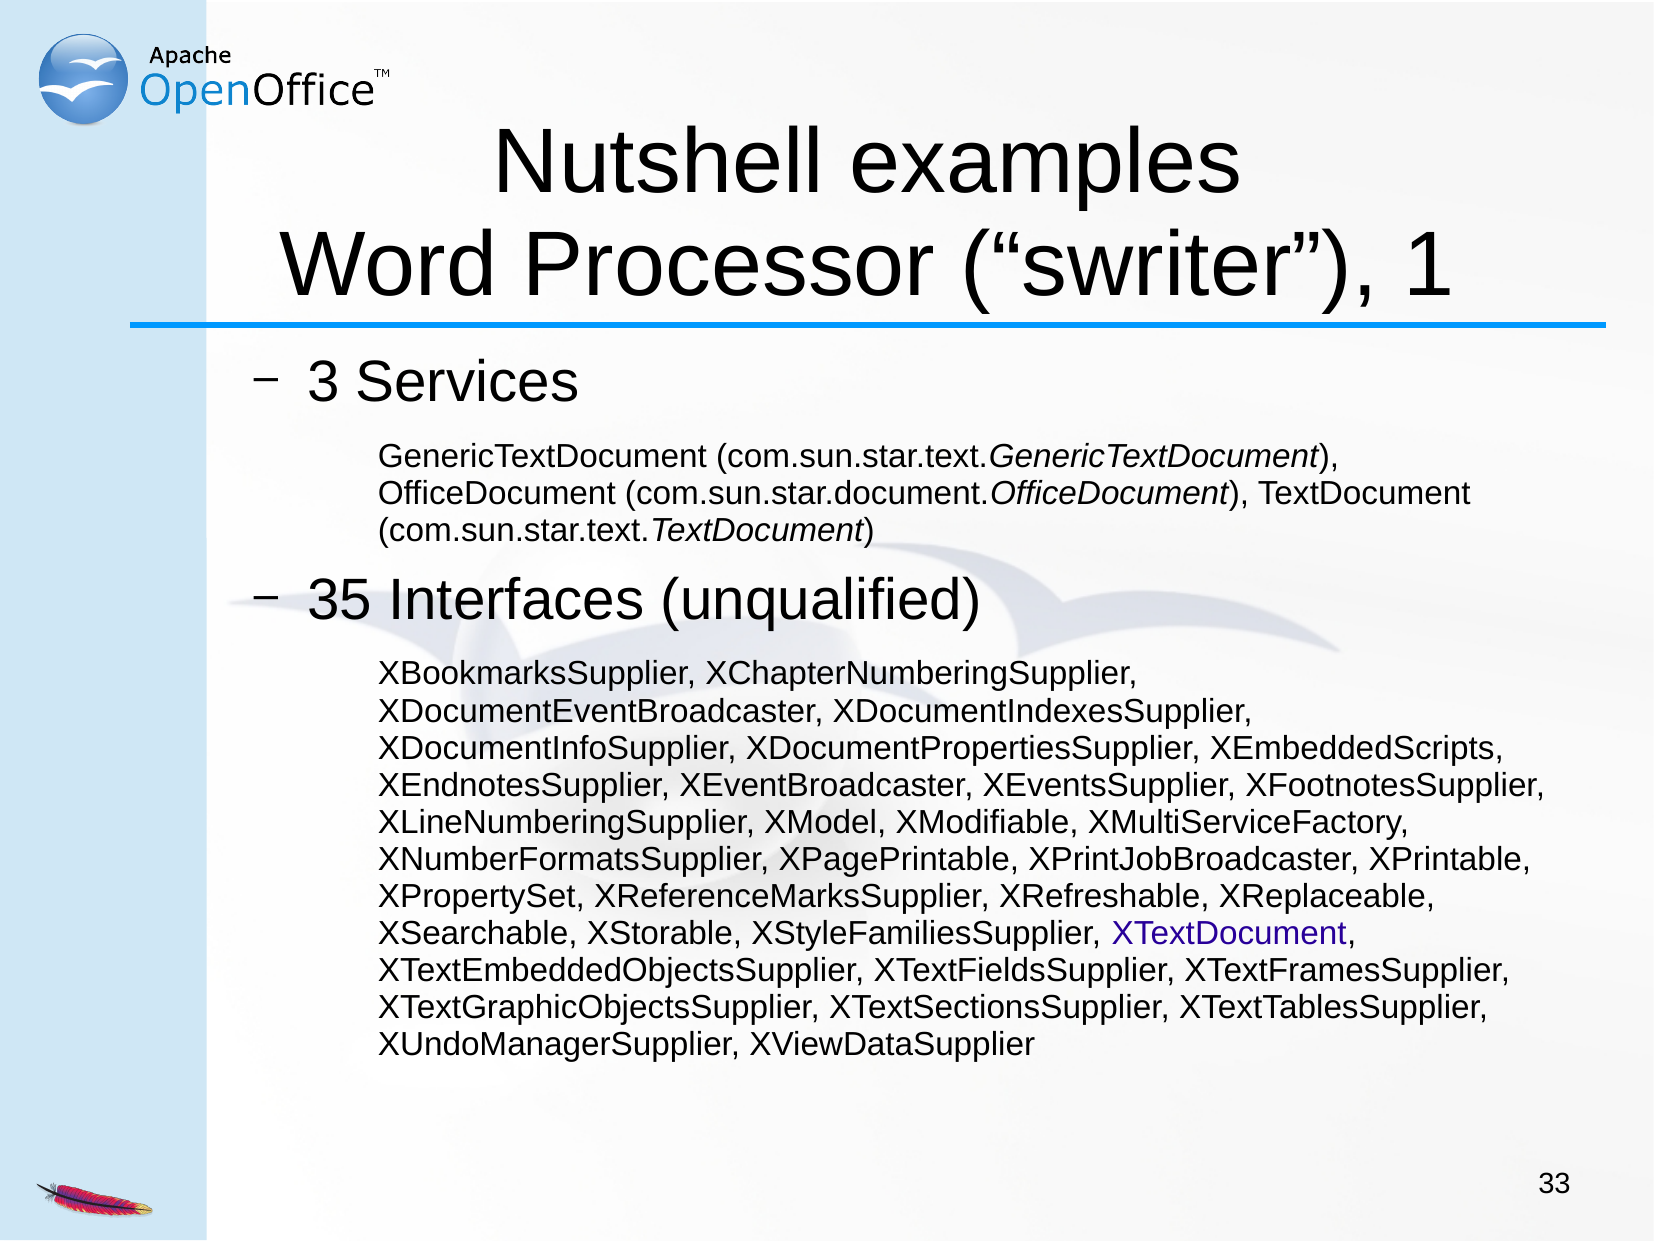

# Nutshell examples Word Processor (“swriter”), 1
3 Services
GenericTextDocument (com.sun.star.text.GenericTextDocument), OfficeDocument (com.sun.star.document.OfficeDocument), TextDocument (com.sun.star.text.TextDocument)
35 Interfaces (unqualified)
XBookmarksSupplier, XChapterNumberingSupplier, XDocumentEventBroadcaster, XDocumentIndexesSupplier, XDocumentInfoSupplier, XDocumentPropertiesSupplier, XEmbeddedScripts, XEndnotesSupplier, XEventBroadcaster, XEventsSupplier, XFootnotesSupplier, XLineNumberingSupplier, XModel, XModifiable, XMultiServiceFactory, XNumberFormatsSupplier, XPagePrintable, XPrintJobBroadcaster, XPrintable, XPropertySet, XReferenceMarksSupplier, XRefreshable, XReplaceable, XSearchable, XStorable, XStyleFamiliesSupplier, XTextDocument, XTextEmbeddedObjectsSupplier, XTextFieldsSupplier, XTextFramesSupplier, XTextGraphicObjectsSupplier, XTextSectionsSupplier, XTextTablesSupplier, XUndoManagerSupplier, XViewDataSupplier
33